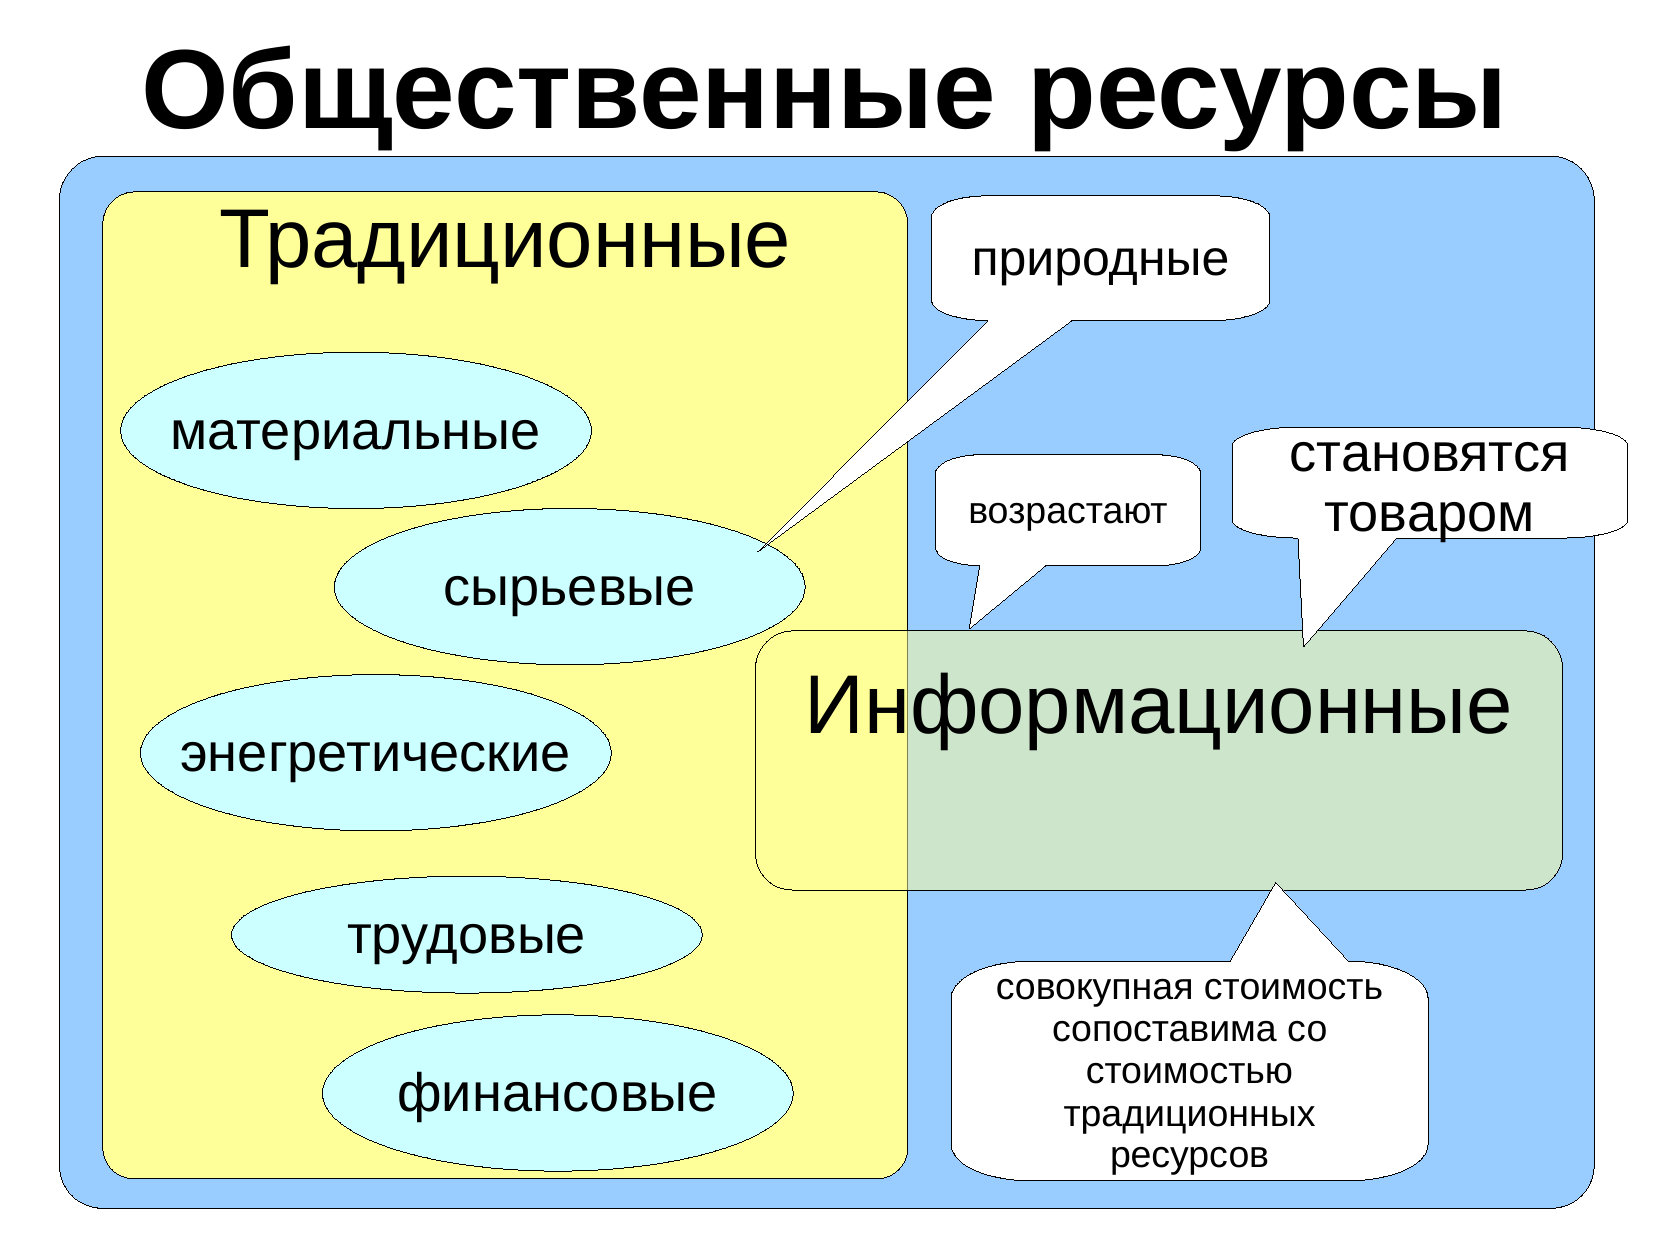

Общественные ресурсы
Традиционные
природные
материальные
становятся
товаром
возрастают
сырьевые
Информационные
энегретические
трудовые
совокупная стоимость
сопоставима со стоимостью
традиционных ресурсов
финансовые